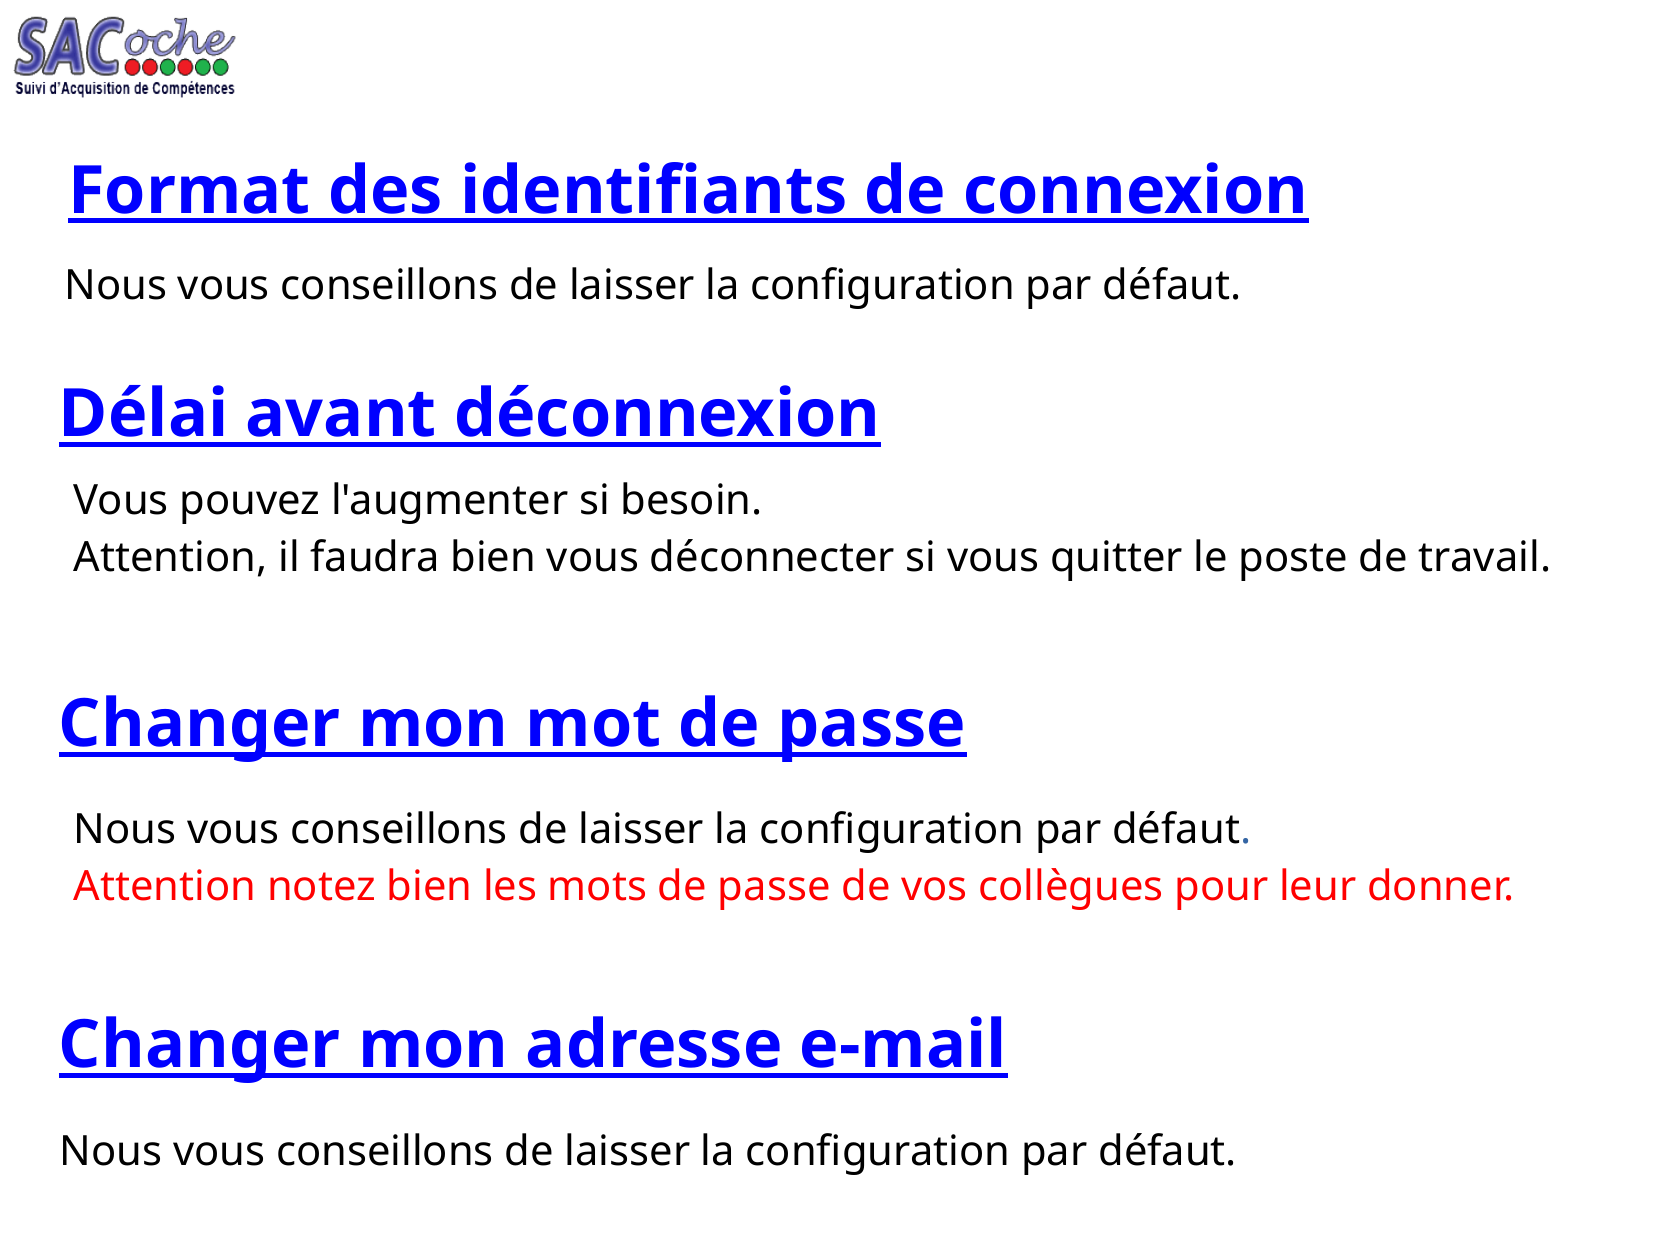

# Format des identifiants de connexion
Nous vous conseillons de laisser la configuration par défaut.
Délai avant déconnexion
Vous pouvez l'augmenter si besoin.
Attention, il faudra bien vous déconnecter si vous quitter le poste de travail.
Changer mon mot de passe
Nous vous conseillons de laisser la configuration par défaut.
Attention notez bien les mots de passe de vos collègues pour leur donner.
Changer mon adresse e-mail
Nous vous conseillons de laisser la configuration par défaut.